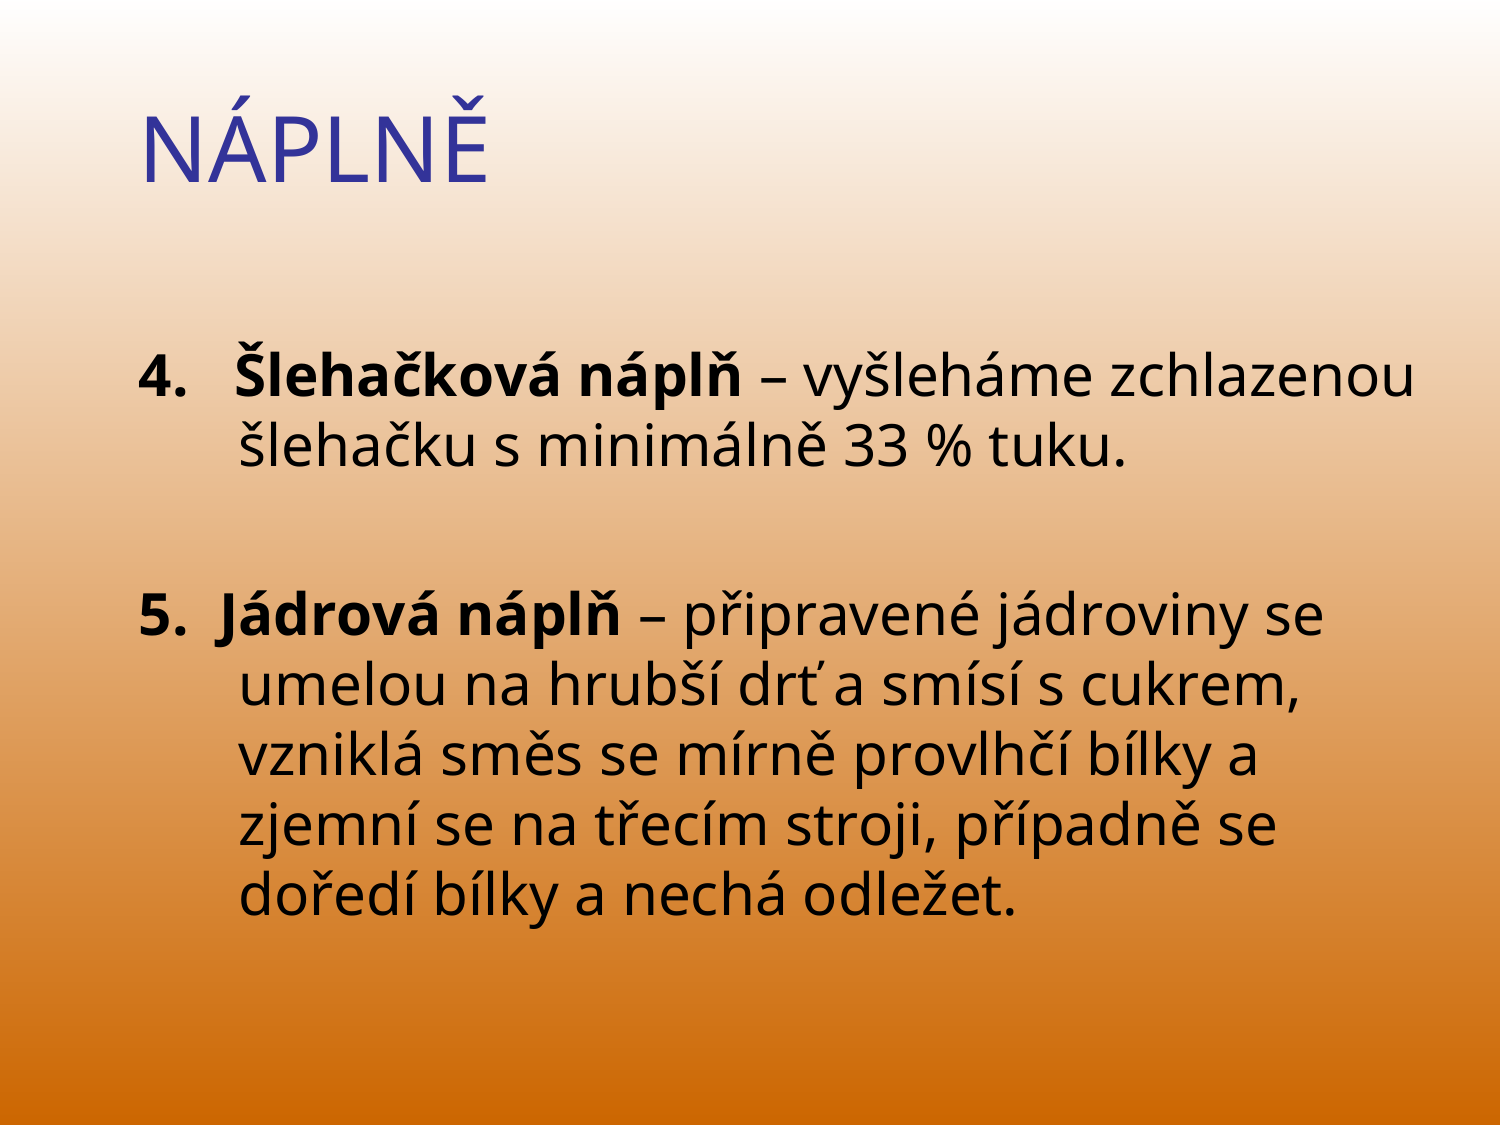

# NÁPLNĚ
4. Šlehačková náplň – vyšleháme zchlazenou šlehačku s minimálně 33 % tuku.
5. Jádrová náplň – připravené jádroviny se umelou na hrubší drť a smísí s cukrem, vzniklá směs se mírně provlhčí bílky a zjemní se na třecím stroji, případně se doředí bílky a nechá odležet.